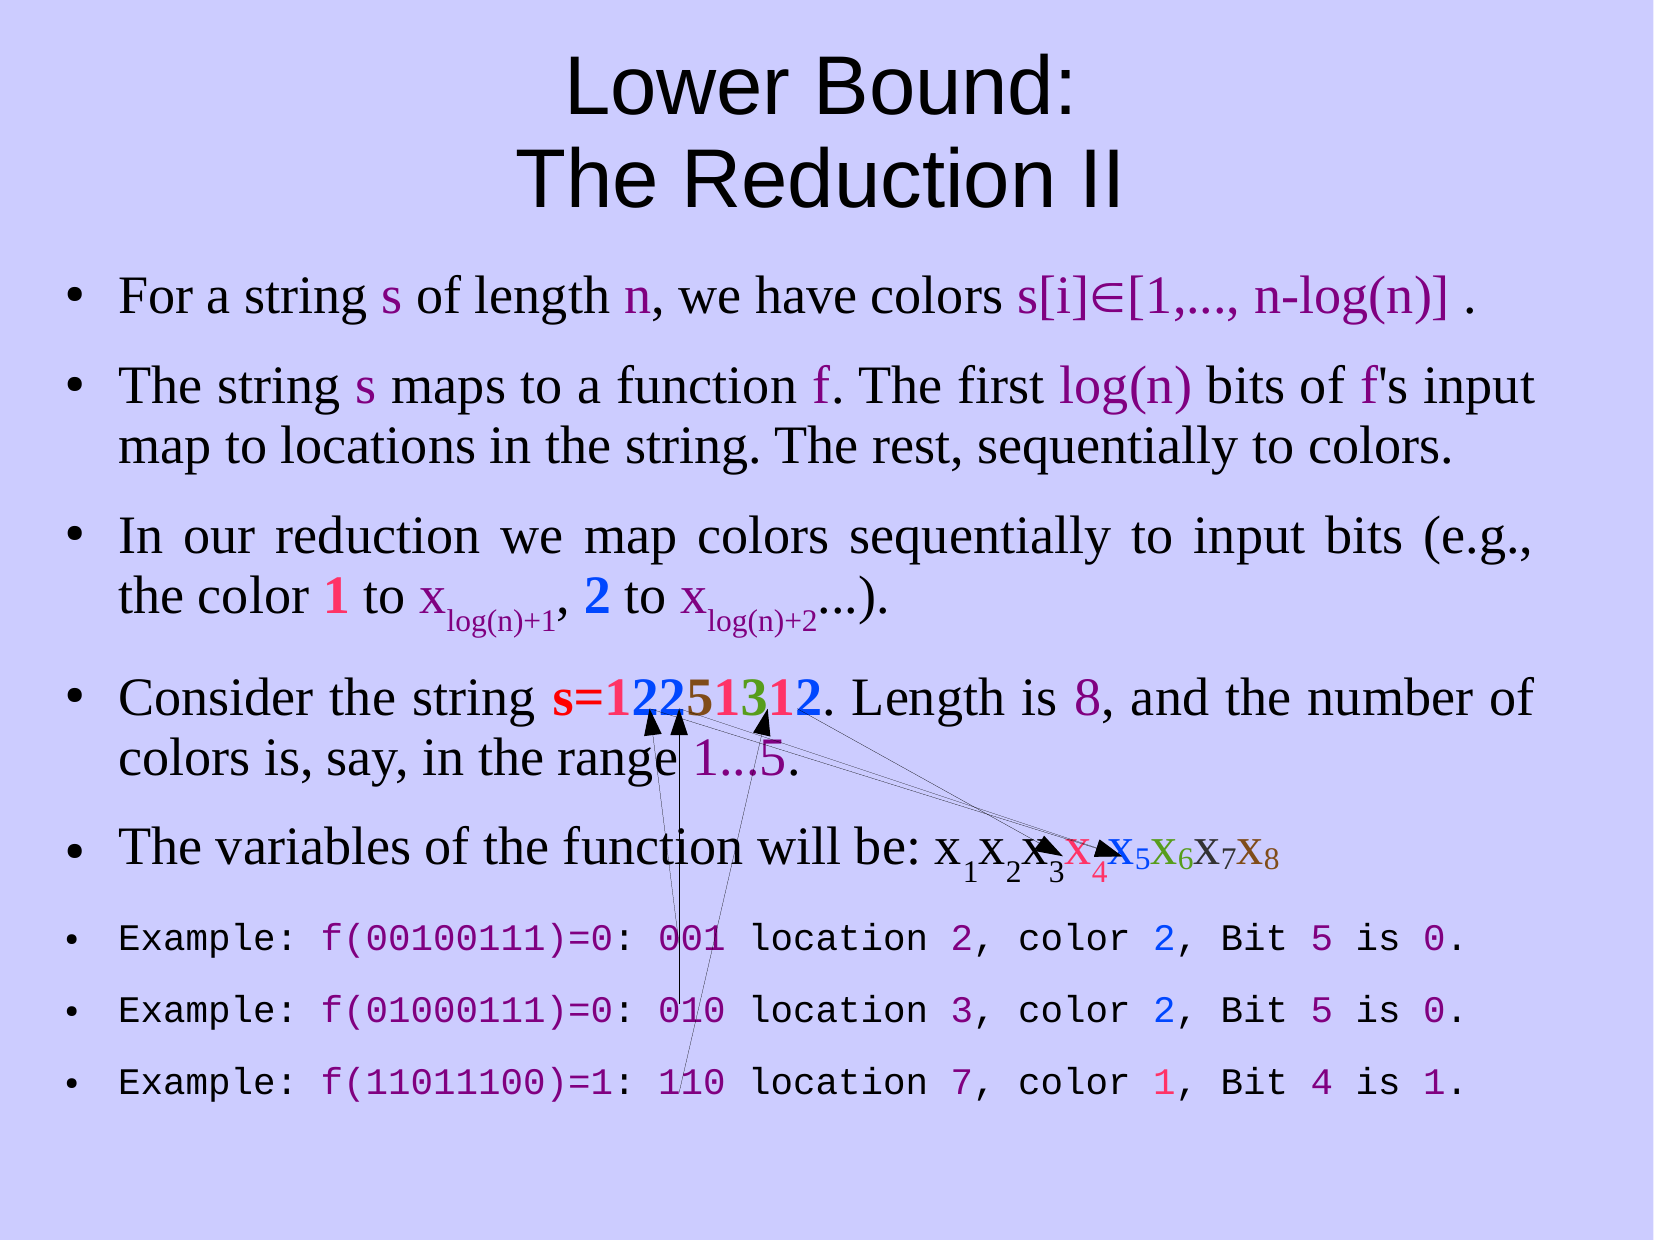

# Lower Bound: The Reduction II
For a string s of length n, we have colors s[i][1,..., n-log(n)] .
The string s maps to a function f. The first log(n) bits of f's input map to locations in the string. The rest, sequentially to colors.
In our reduction we map colors sequentially to input bits (e.g., the color 1 to xlog(n)+1, 2 to xlog(n)+2...).
Consider the string s=12251312. Length is 8, and the number of colors is, say, in the range 1...5.
The variables of the function will be: x1x2x3x4x5x6x7x8
Example: f(00100111)=0: 001 location 2, color 2, Bit 5 is 0.
Example: f(01000111)=0: 010 location 3, color 2, Bit 5 is 0.
Example: f(11011100)=1: 110 location 7, color 1, Bit 4 is 1.